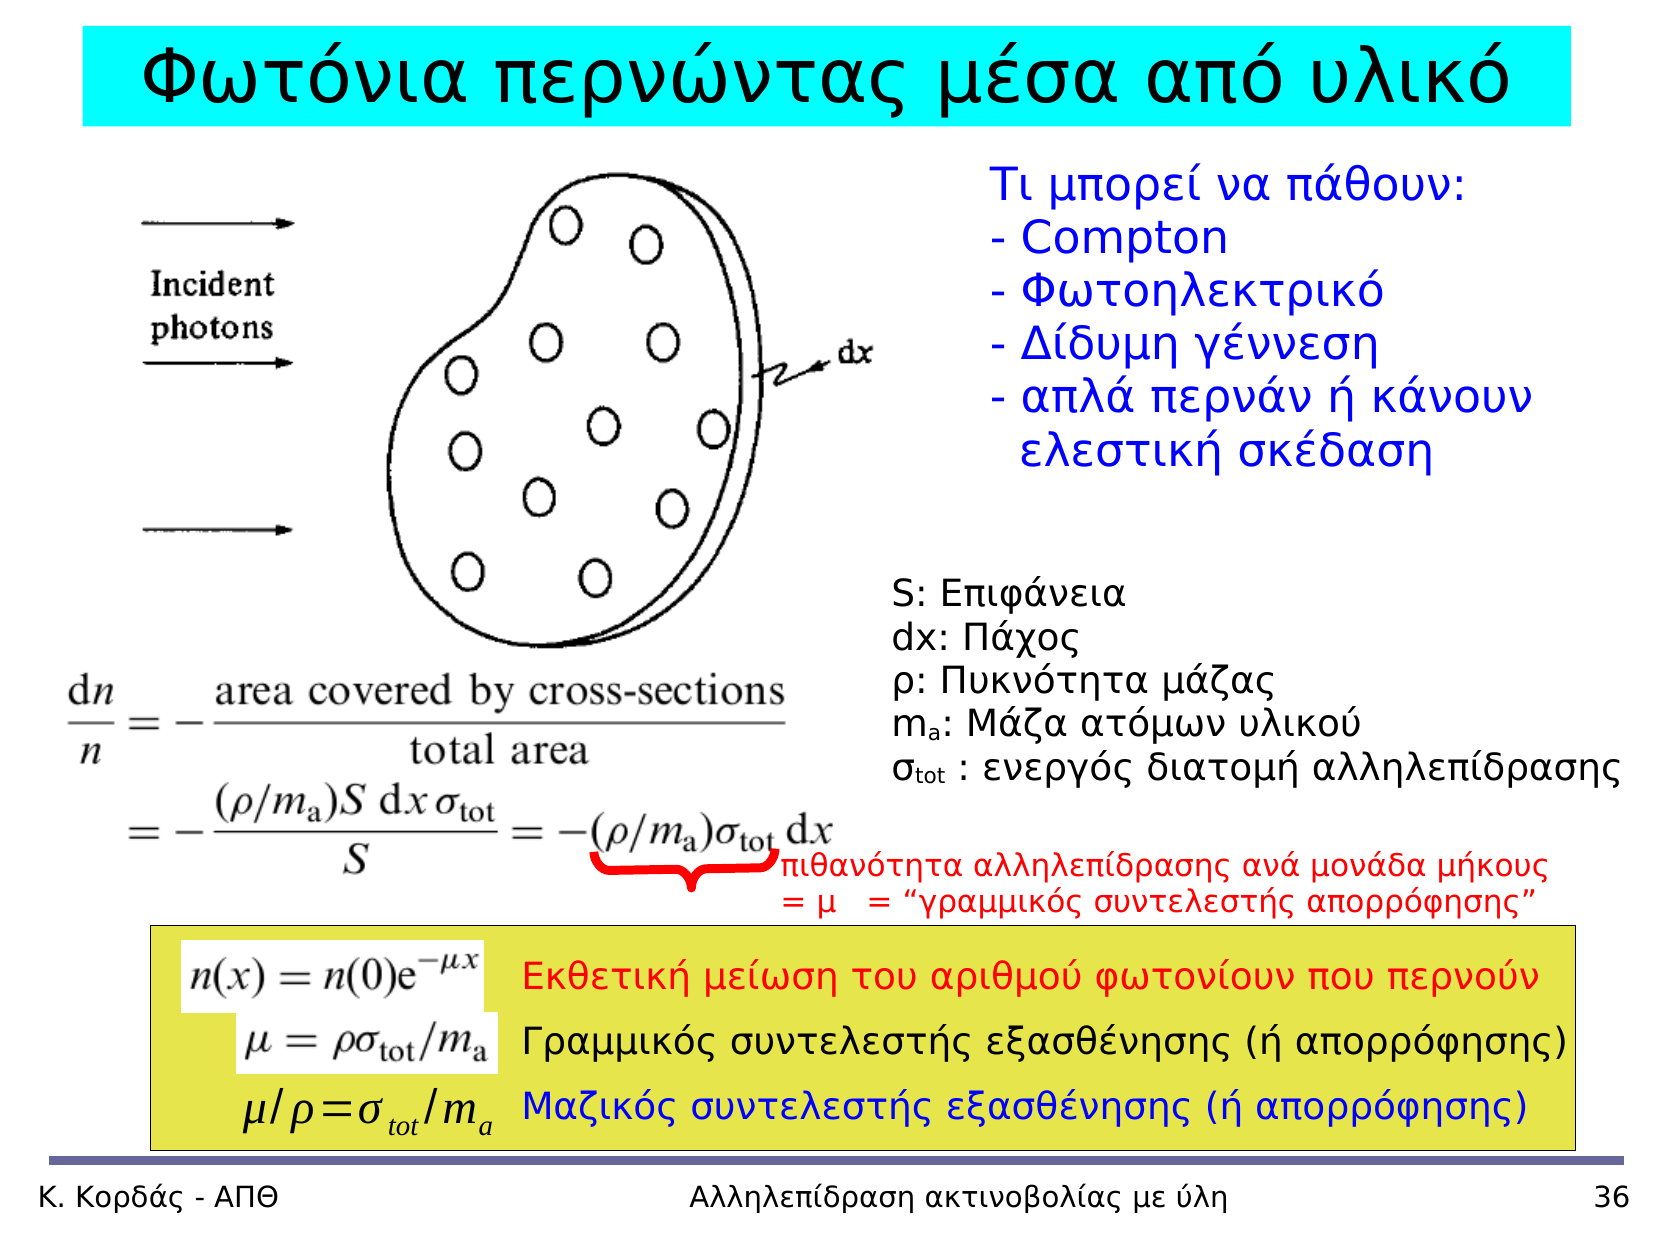

# Φωτόνια περνώντας μέσα από υλικό
Τι μπορεί να πάθουν:
- Compton
- Φωτοηλεκτρικό
- Δίδυμη γέννεση
- απλά περνάν ή κάνουν
 ελεστική σκέδαση
S: Επιφάνεια
dx: Πάχος
ρ: Πυκνότητα μάζας
ma: Μάζα ατόμων υλικού
σtot : ενεργός διατομή αλληλεπίδρασης
πιθανότητα αλληλεπίδρασης ανά μονάδα μήκους
= μ = “γραμμικός συντελεστής απορρόφησης”
Εκθετική μείωση του αριθμού φωτονίουν που περνούν
Γραμμικός συντελεστής εξασθένησης (ή απορρόφησης)
Μαζικός συντελεστής εξασθένησης (ή απορρόφησης)
Κ. Κορδάς - ΑΠΘ
Αλληλεπίδραση ακτινοβολίας με ύλη
36